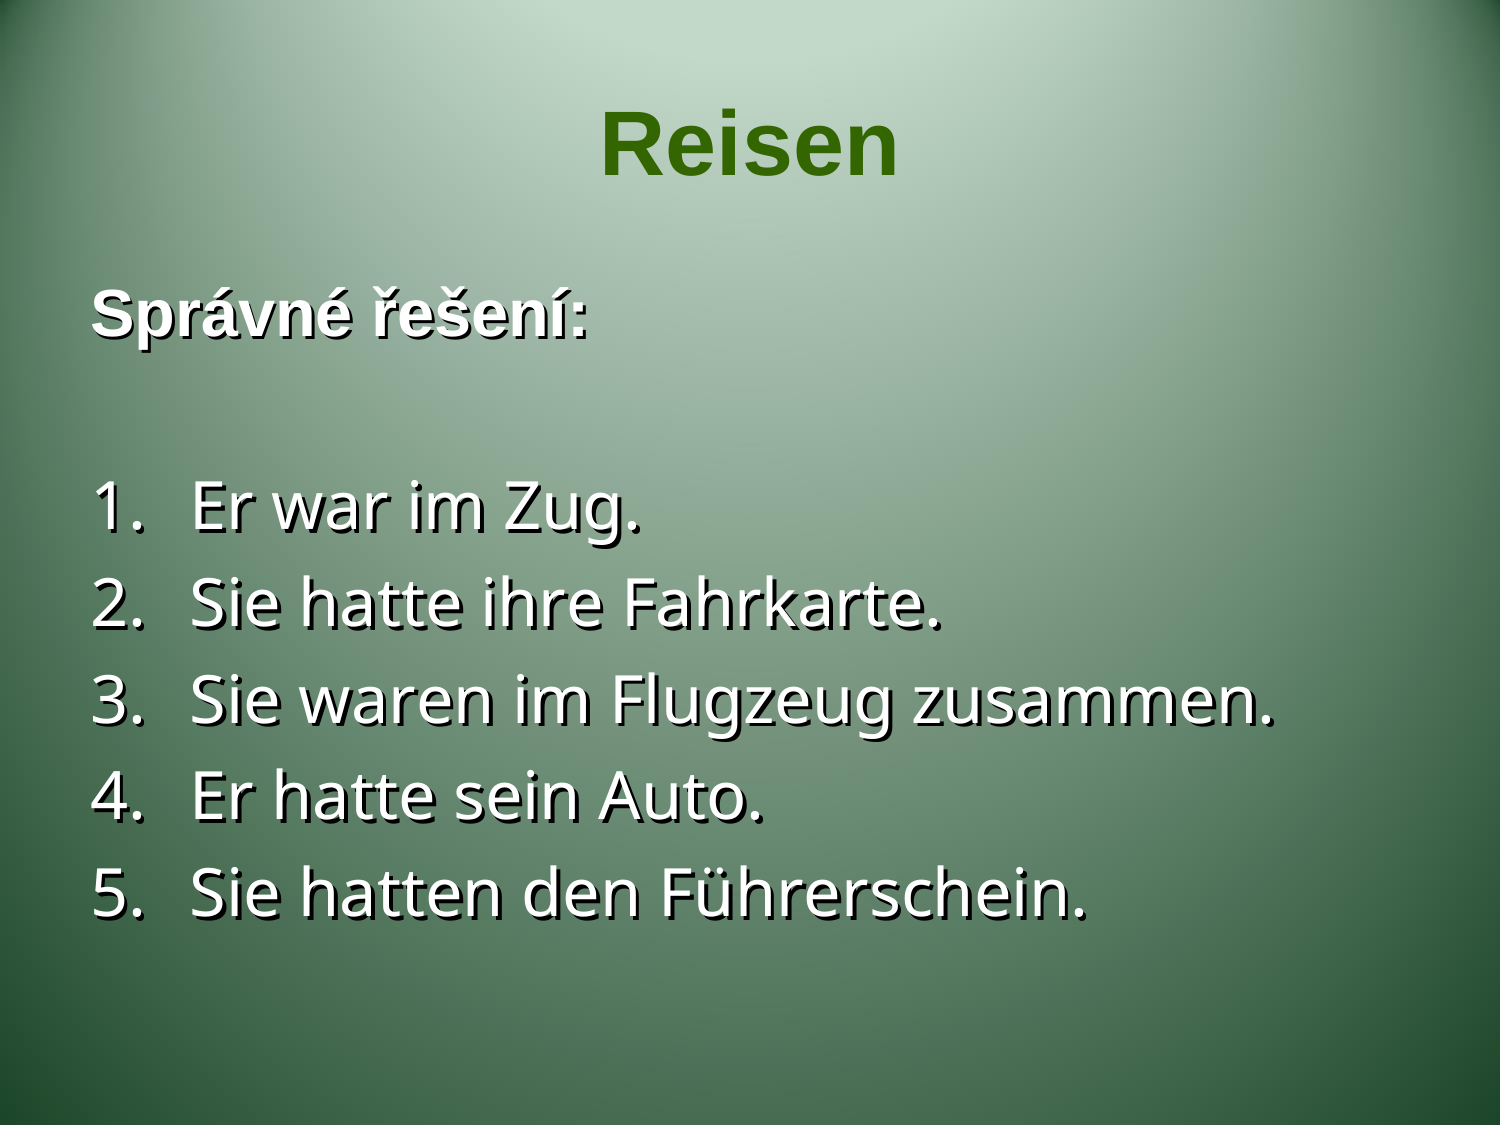

# Reisen
Správné řešení:
1.	Er war im Zug.
2.	Sie hatte ihre Fahrkarte.
3.	Sie waren im Flugzeug zusammen.
4.	Er hatte sein Auto.
5.	Sie hatten den Führerschein.